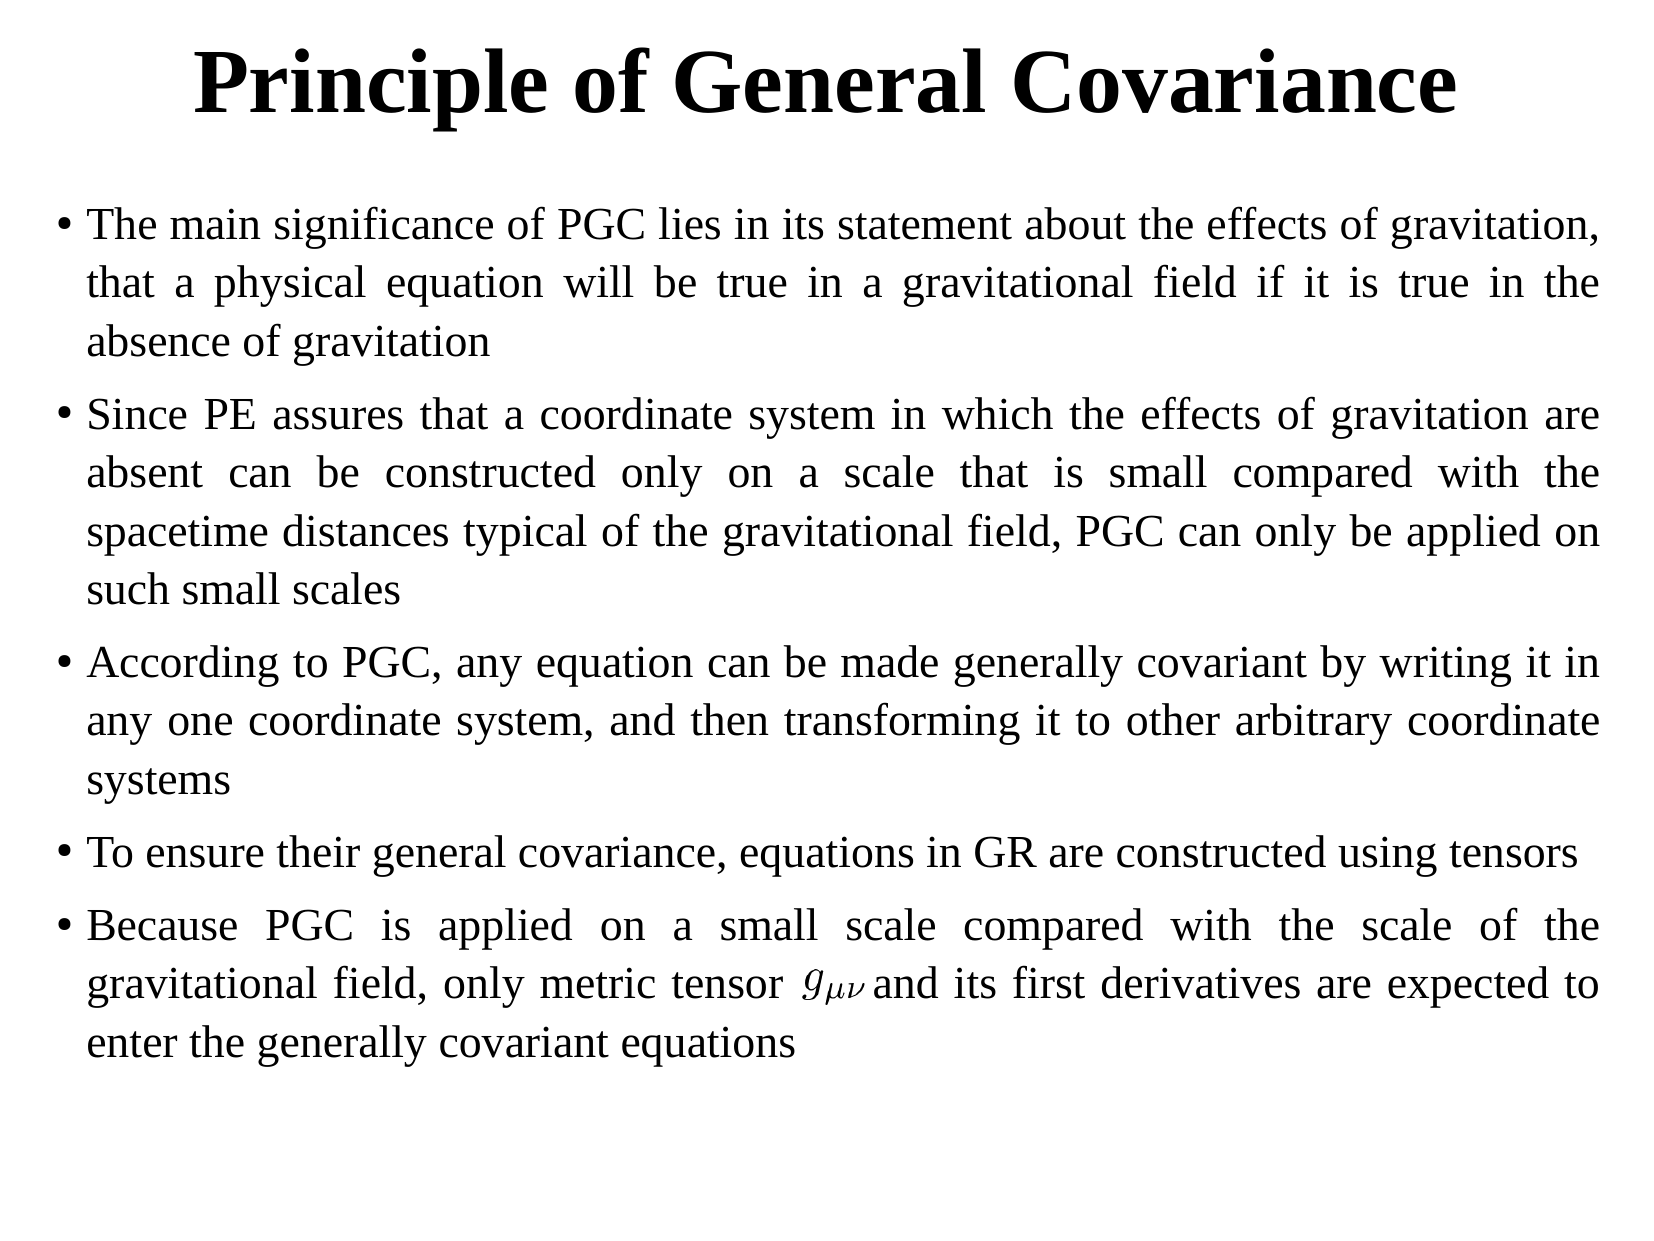

Principle of General Covariance
# The main significance of PGC lies in its statement about the effects of gravitation, that a physical equation will be true in a gravitational field if it is true in the absence of gravitation
Since PE assures that a coordinate system in which the effects of gravitation are absent can be constructed only on a scale that is small compared with the spacetime distances typical of the gravitational field, PGC can only be applied on such small scales
According to PGC, any equation can be made generally covariant by writing it in any one coordinate system, and then transforming it to other arbitrary coordinate systems
To ensure their general covariance, equations in GR are constructed using tensors
Because PGC is applied on a small scale compared with the scale of the gravitational field, only metric tensor and its first derivatives are expected to enter the generally covariant equations